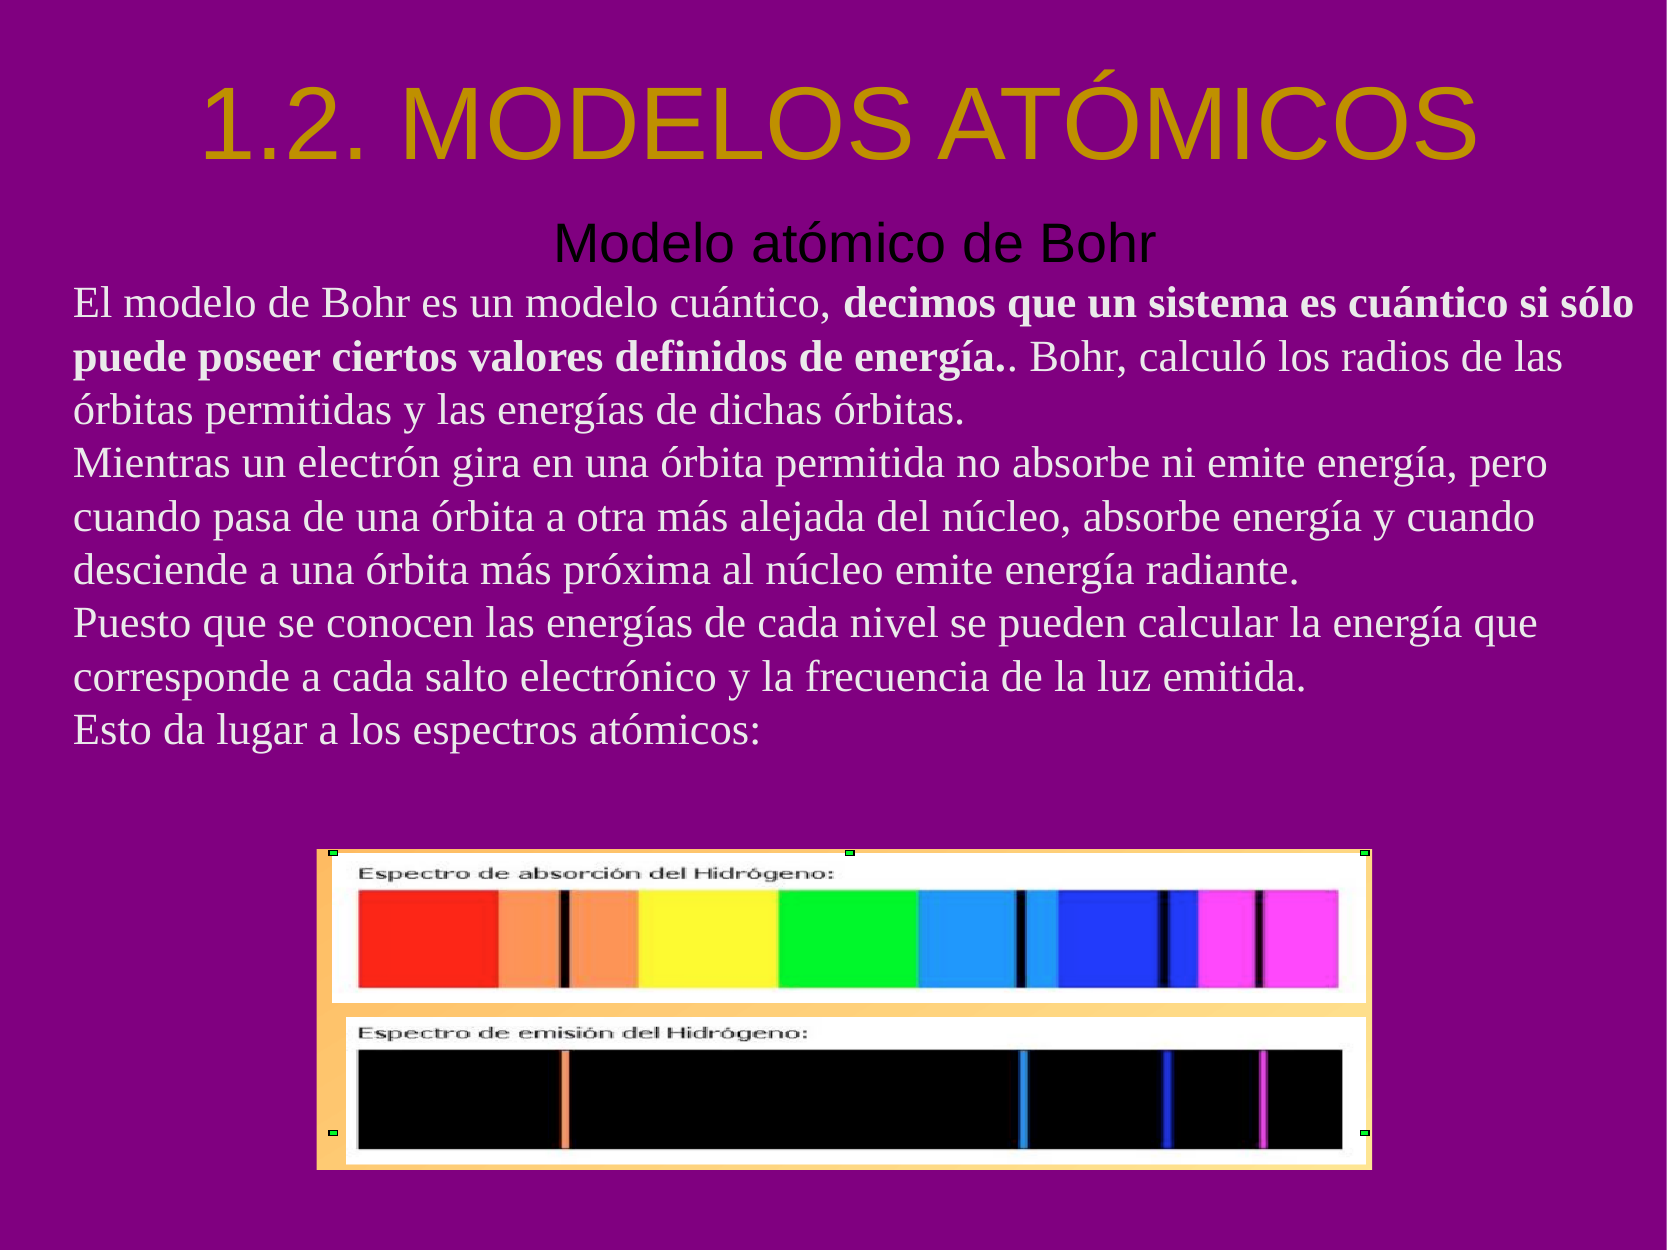

# 1.2. MODELOS ATÓMICOS
Modelo atómico de Bohr
El modelo de Bohr es un modelo cuántico, decimos que un sistema es cuántico si sólo puede poseer ciertos valores definidos de energía.. Bohr, calculó los radios de las órbitas permitidas y las energías de dichas órbitas.
Mientras un electrón gira en una órbita permitida no absorbe ni emite energía, pero cuando pasa de una órbita a otra más alejada del núcleo, absorbe energía y cuando desciende a una órbita más próxima al núcleo emite energía radiante.
Puesto que se conocen las energías de cada nivel se pueden calcular la energía que corresponde a cada salto electrónico y la frecuencia de la luz emitida.
Esto da lugar a los espectros atómicos: